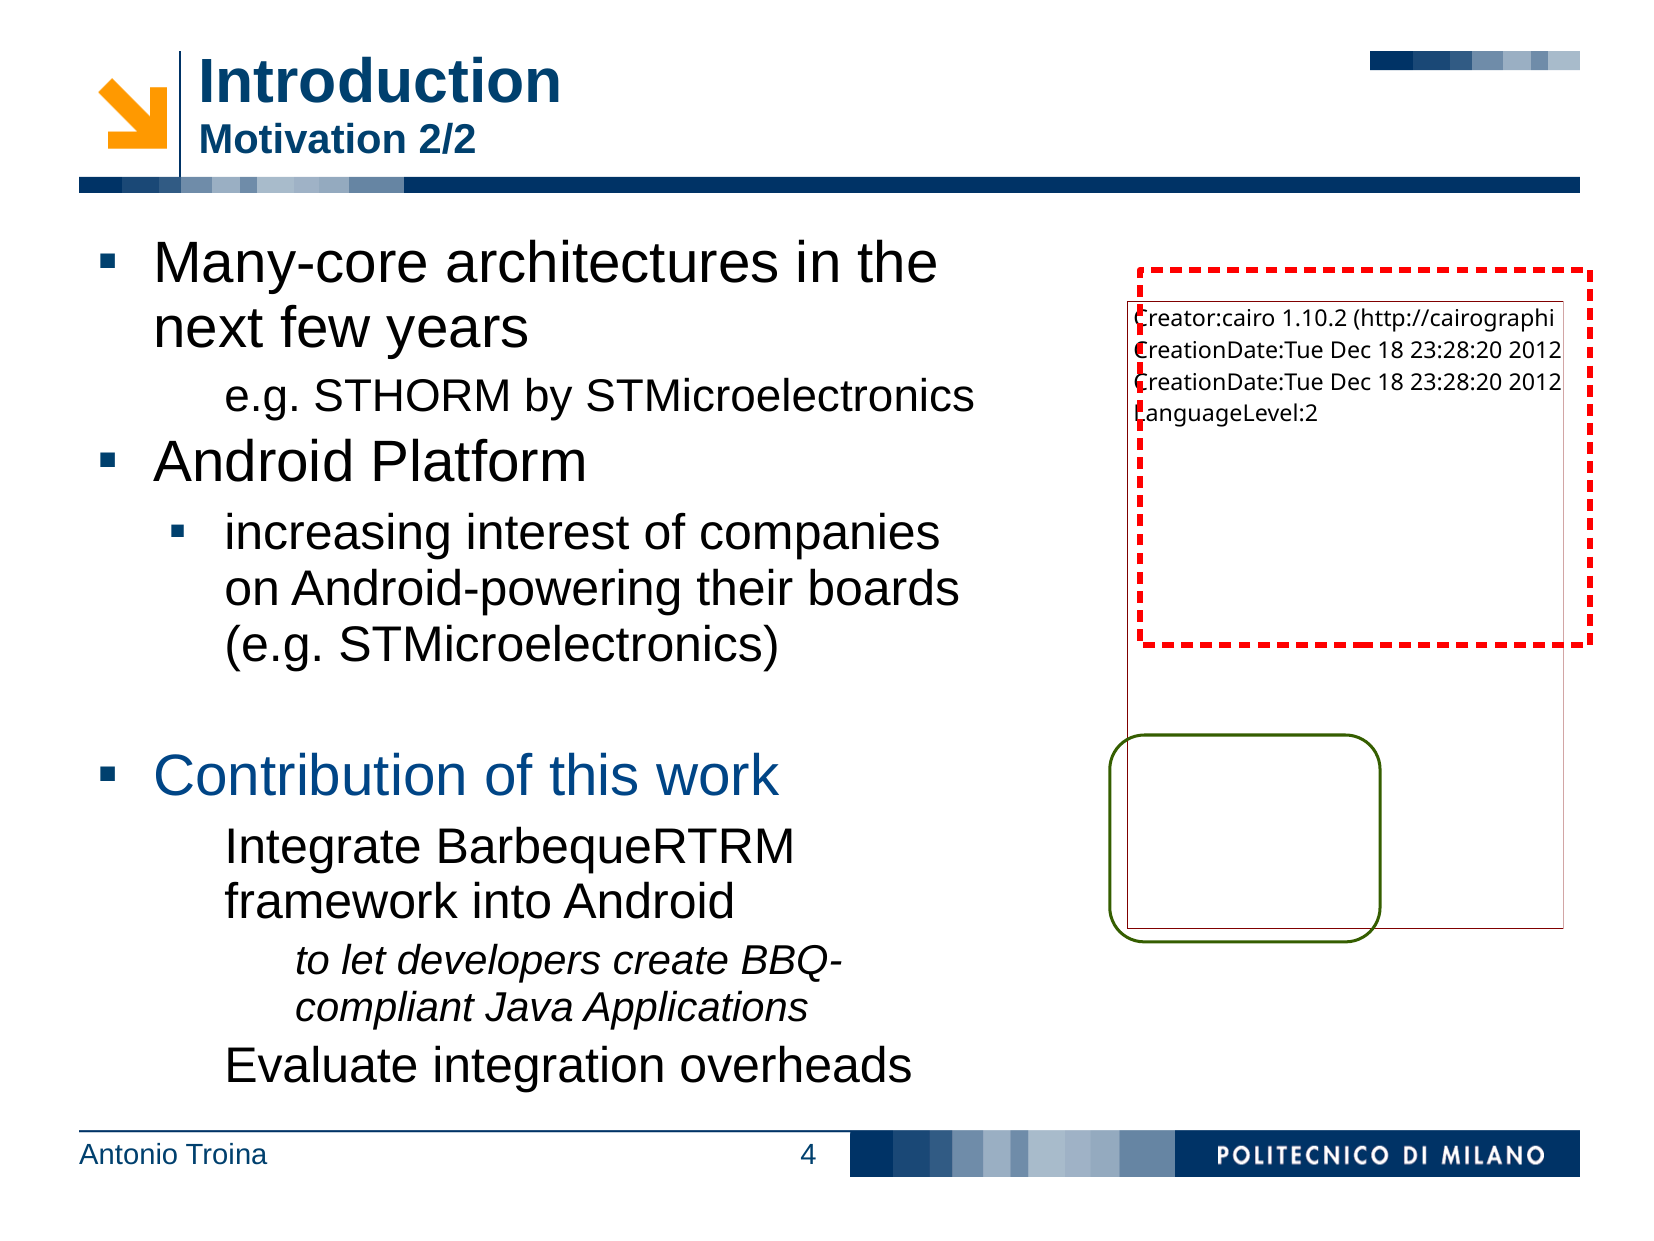

# Introduction Motivation 2/2
Many-core architectures in the next few years
e.g. STHORM by STMicroelectronics
Android Platform
increasing interest of companies on Android-powering their boards (e.g. STMicroelectronics)
Contribution of this work
Integrate BarbequeRTRM framework into Android
to let developers create BBQ-compliant Java Applications
Evaluate integration overheads
4